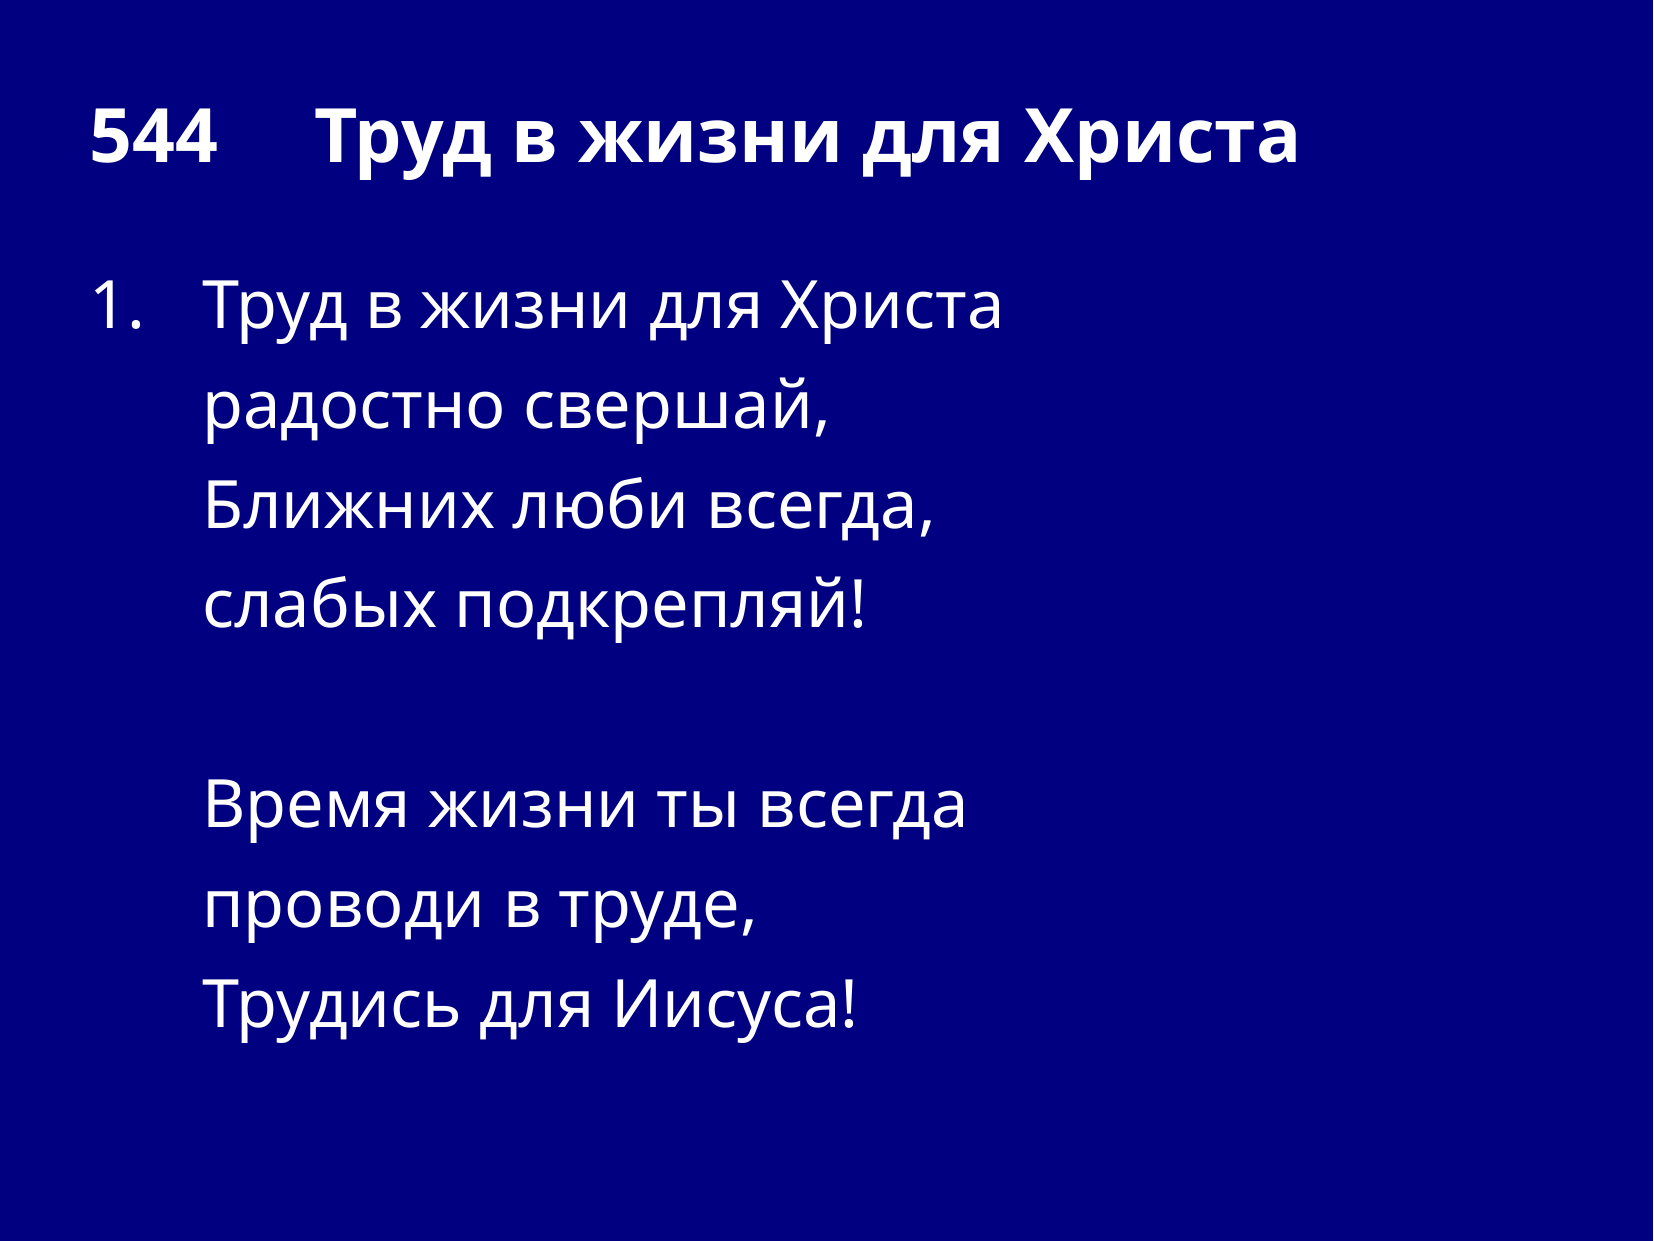

544	Труд в жизни для Христа
1.	Труд в жизни для Христа
	радостно свершай,
	Ближних люби всегда,
	слабых подкрепляй!
	Время жизни ты всегда
	проводи в труде,
	Трудись для Иисуса!